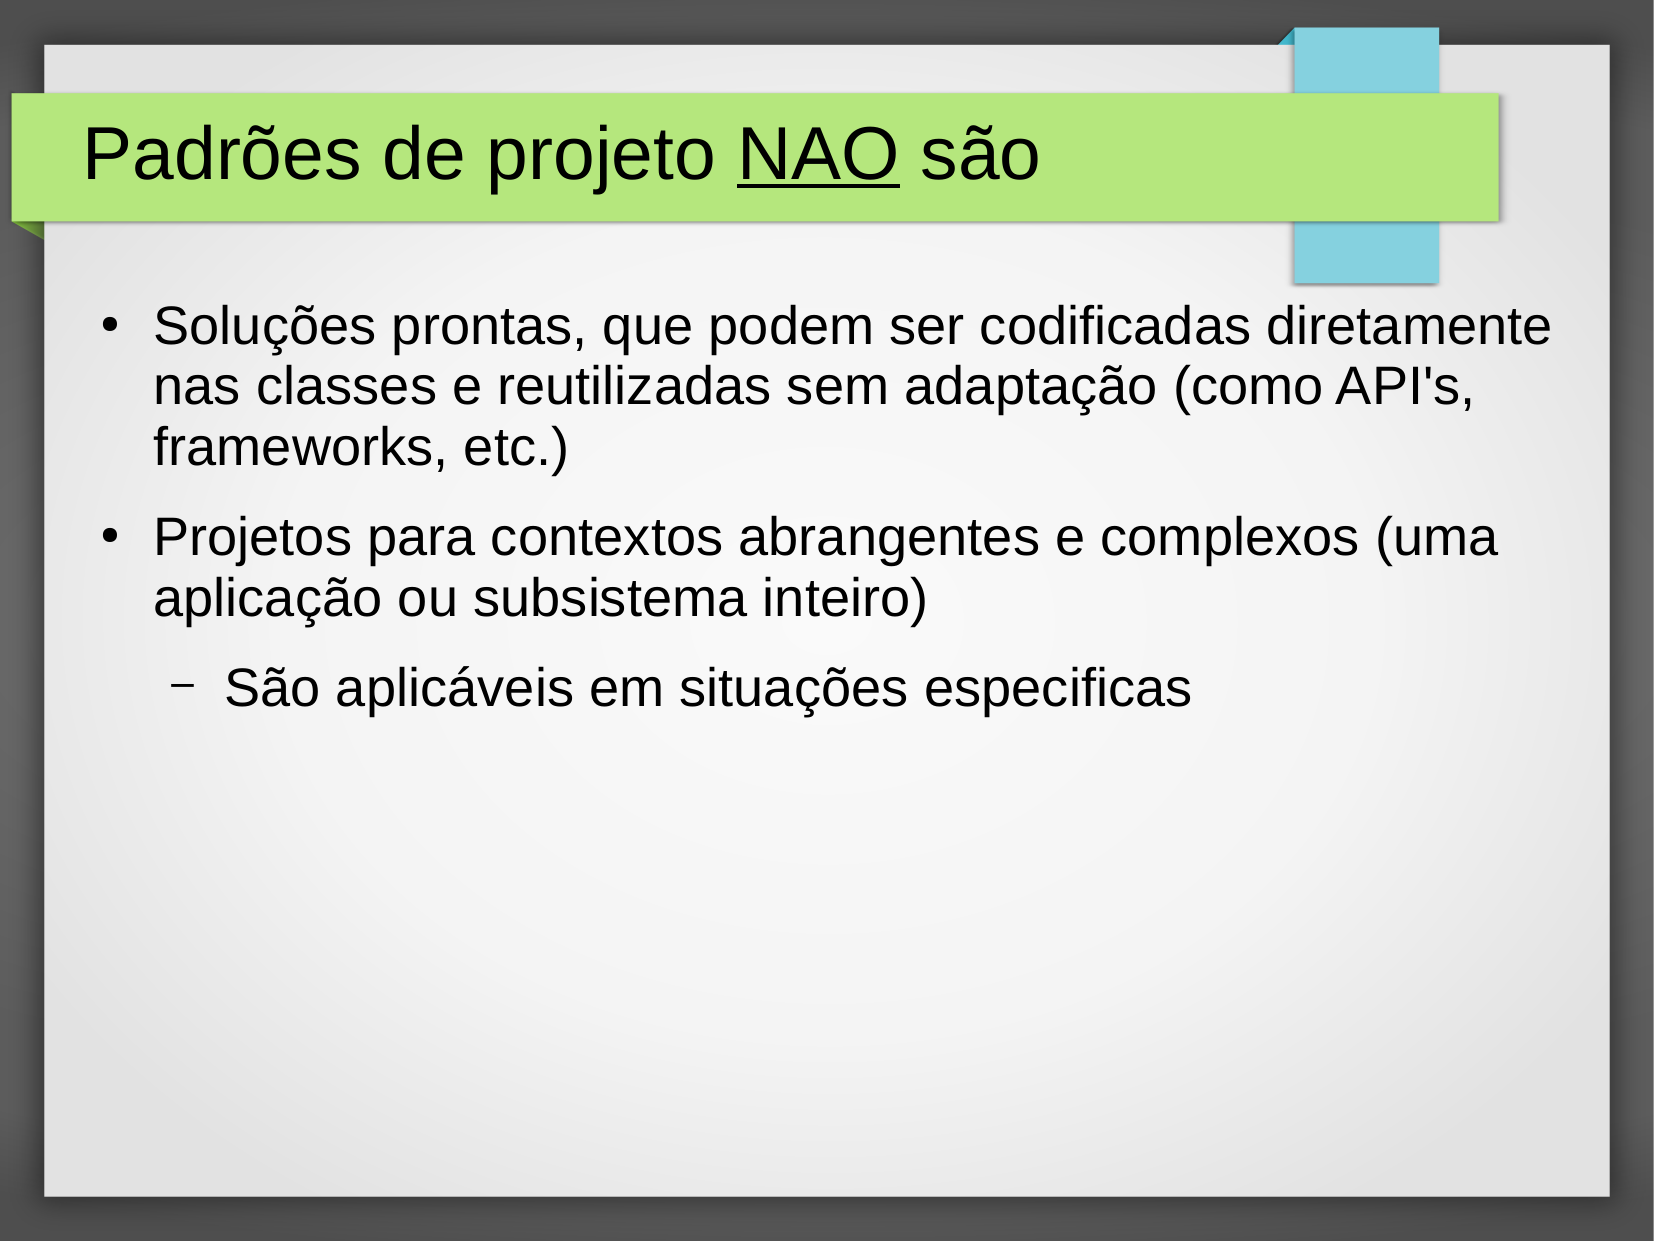

# Padrões de projeto NAO são
Soluções prontas, que podem ser codificadas diretamente nas classes e reutilizadas sem adaptação (como API's, frameworks, etc.)
Projetos para contextos abrangentes e complexos (uma aplicação ou subsistema inteiro)
São aplicáveis em situações especificas